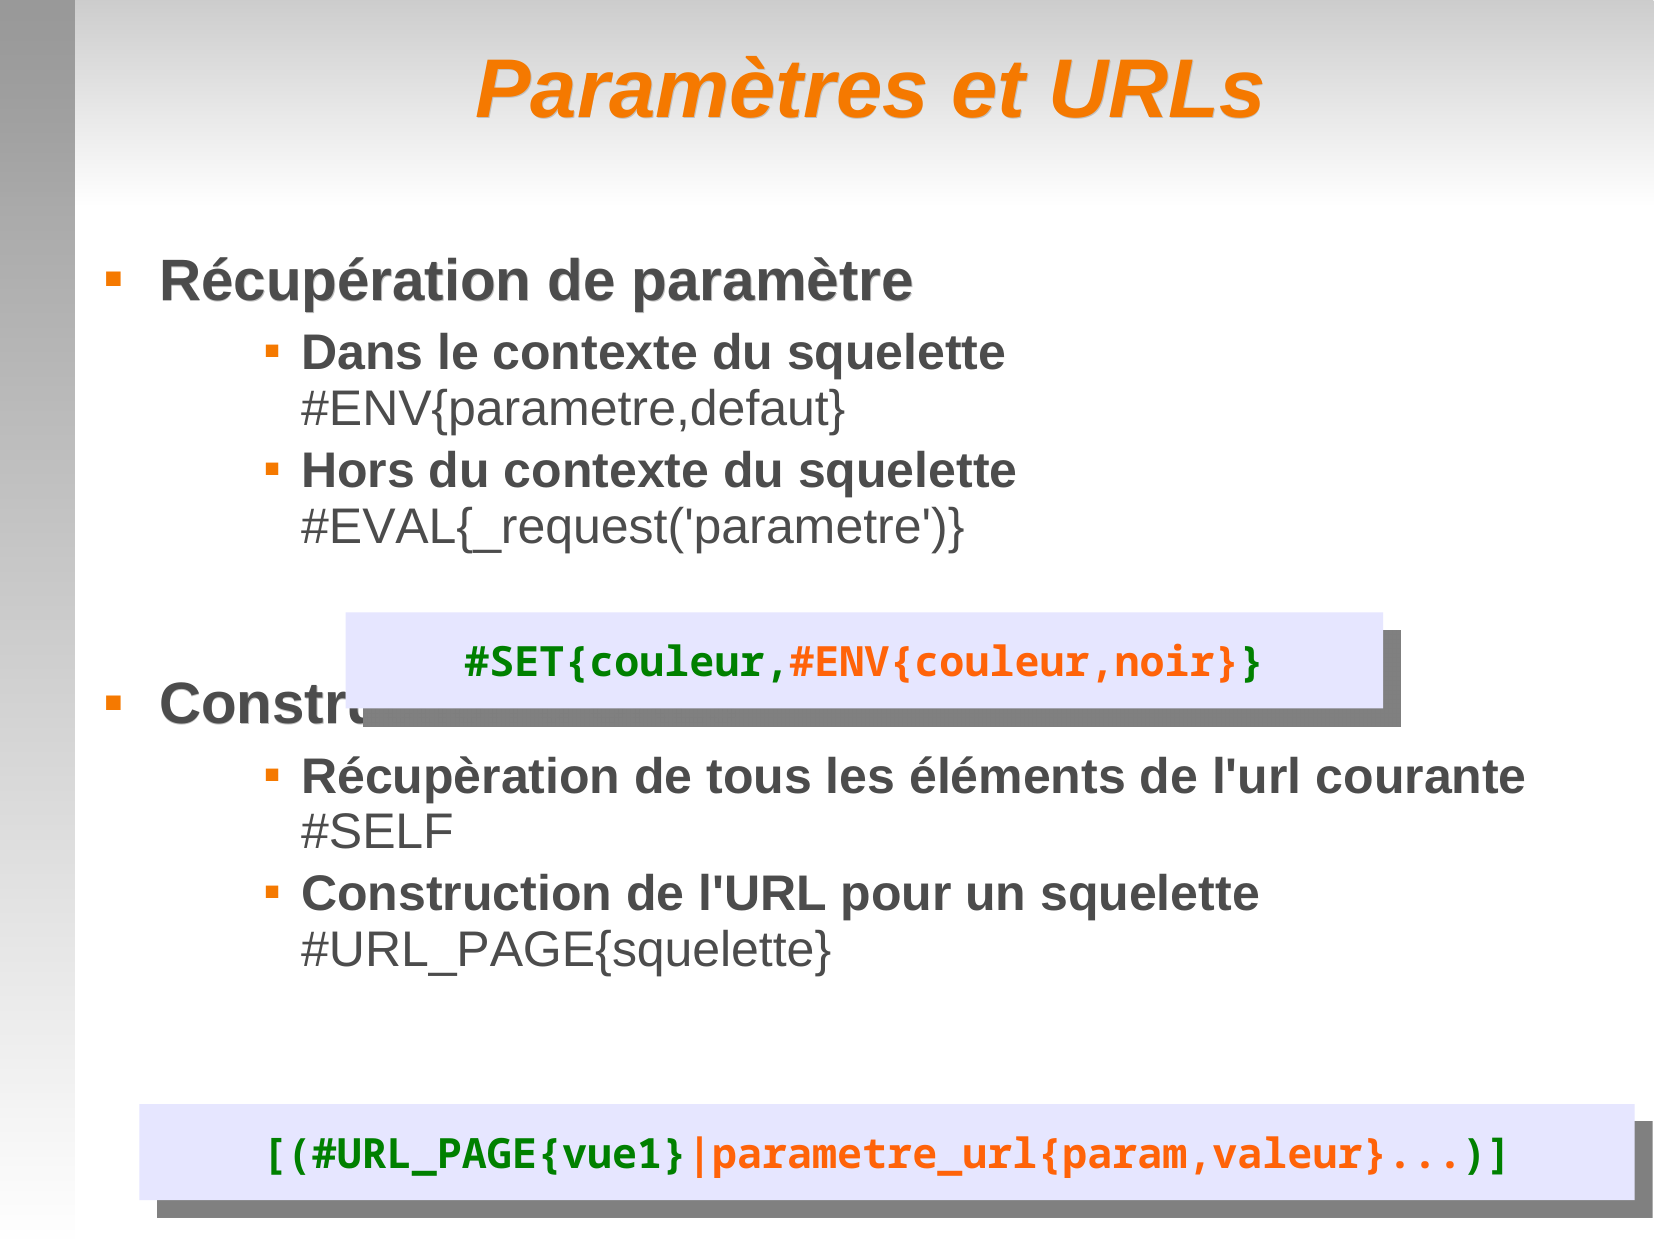

# Paramètres et URLs
Récupération de paramètre
Dans le contexte du squelette
#ENV{parametre,defaut}
Hors du contexte du squelette
#EVAL{_request('parametre')}
Construction d'URLs
Récupèration de tous les éléments de l'url courante
#SELF
Construction de l'URL pour un squelette
#URL_PAGE{squelette}
#SET{couleur,#ENV{couleur,noir}}
[(#URL_PAGE{vue1}|parametre_url{param,valeur}...)]